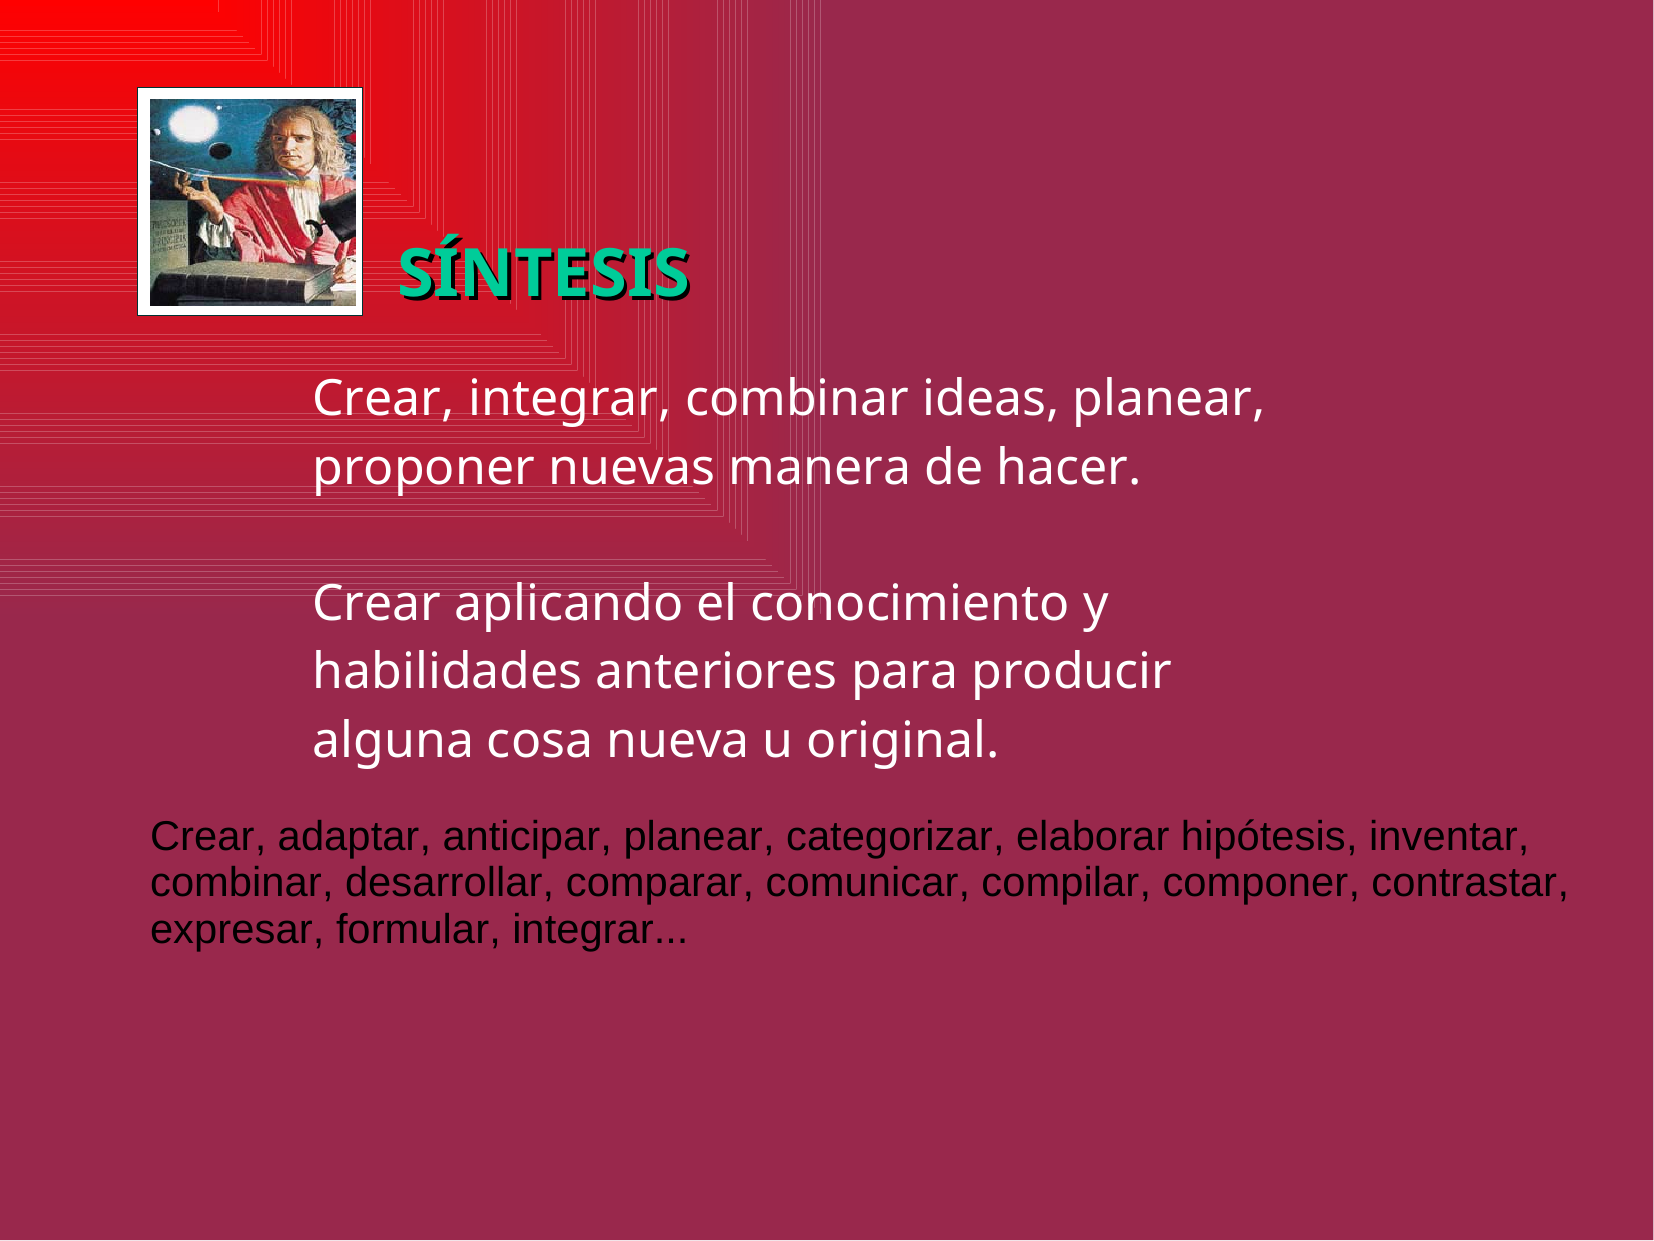

SÍNTESIS
Crear, integrar, combinar ideas, planear, proponer nuevas manera de hacer.
Crear aplicando el conocimiento y habilidades anteriores para producir alguna cosa nueva u original.
Crear, adaptar, anticipar, planear, categorizar, elaborar hipótesis, inventar,
combinar, desarrollar, comparar, comunicar, compilar, componer, contrastar,
expresar, formular, integrar...